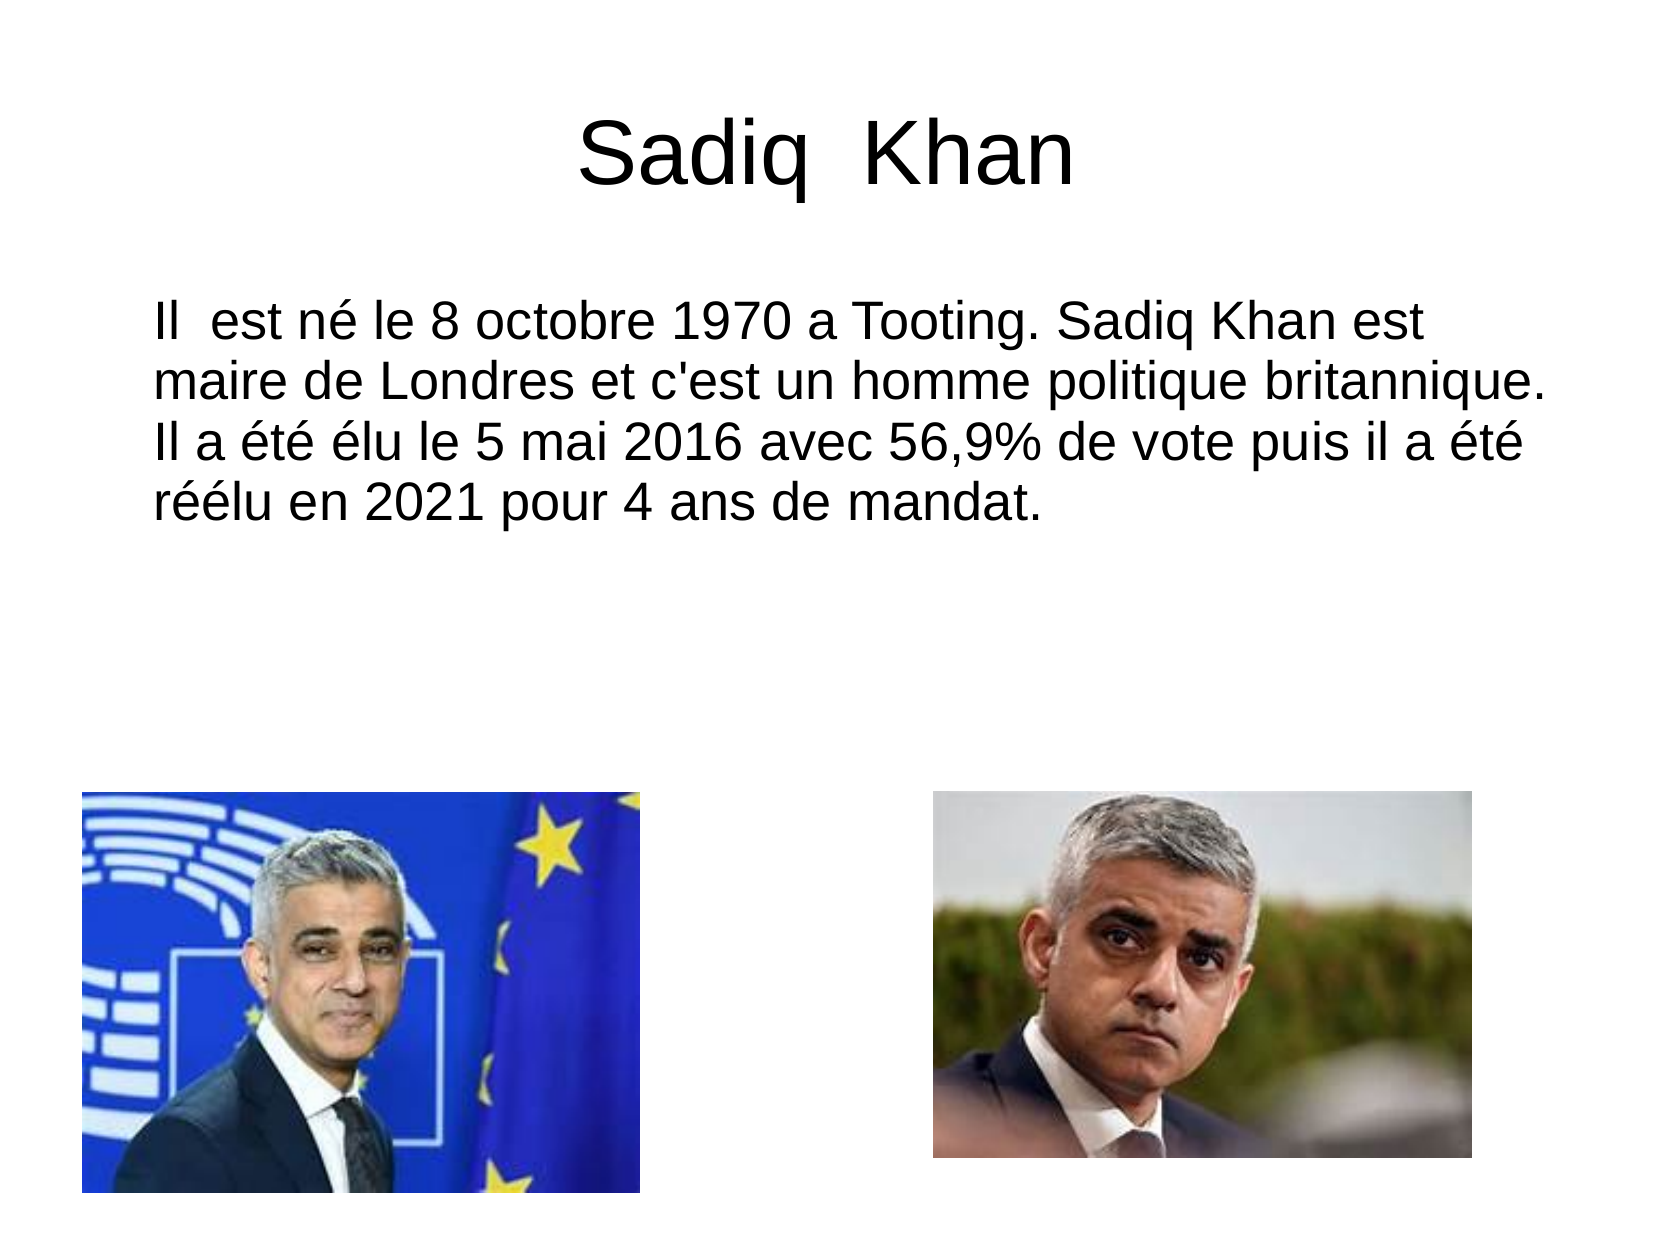

# Sadiq Khan
Il est né le 8 octobre 1970 a Tooting. Sadiq Khan est maire de Londres et c'est un homme politique britannique. Il a été élu le 5 mai 2016 avec 56,9% de vote puis il a été réélu en 2021 pour 4 ans de mandat.